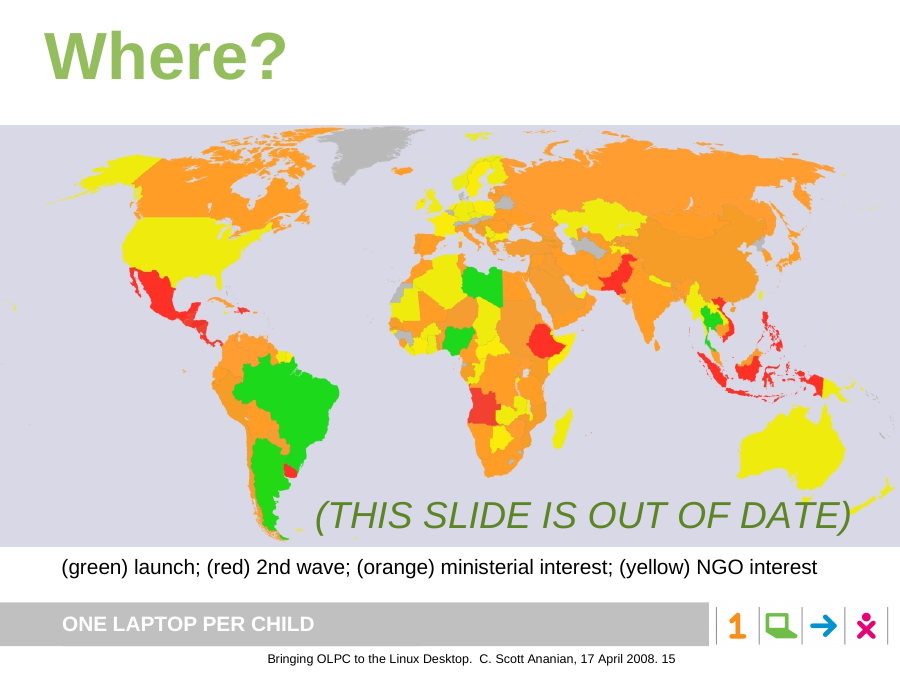

# Where?
(THIS SLIDE IS OUT OF DATE)
(green) launch; (red) 2nd wave; (orange) ministerial interest; (yellow) NGO interest